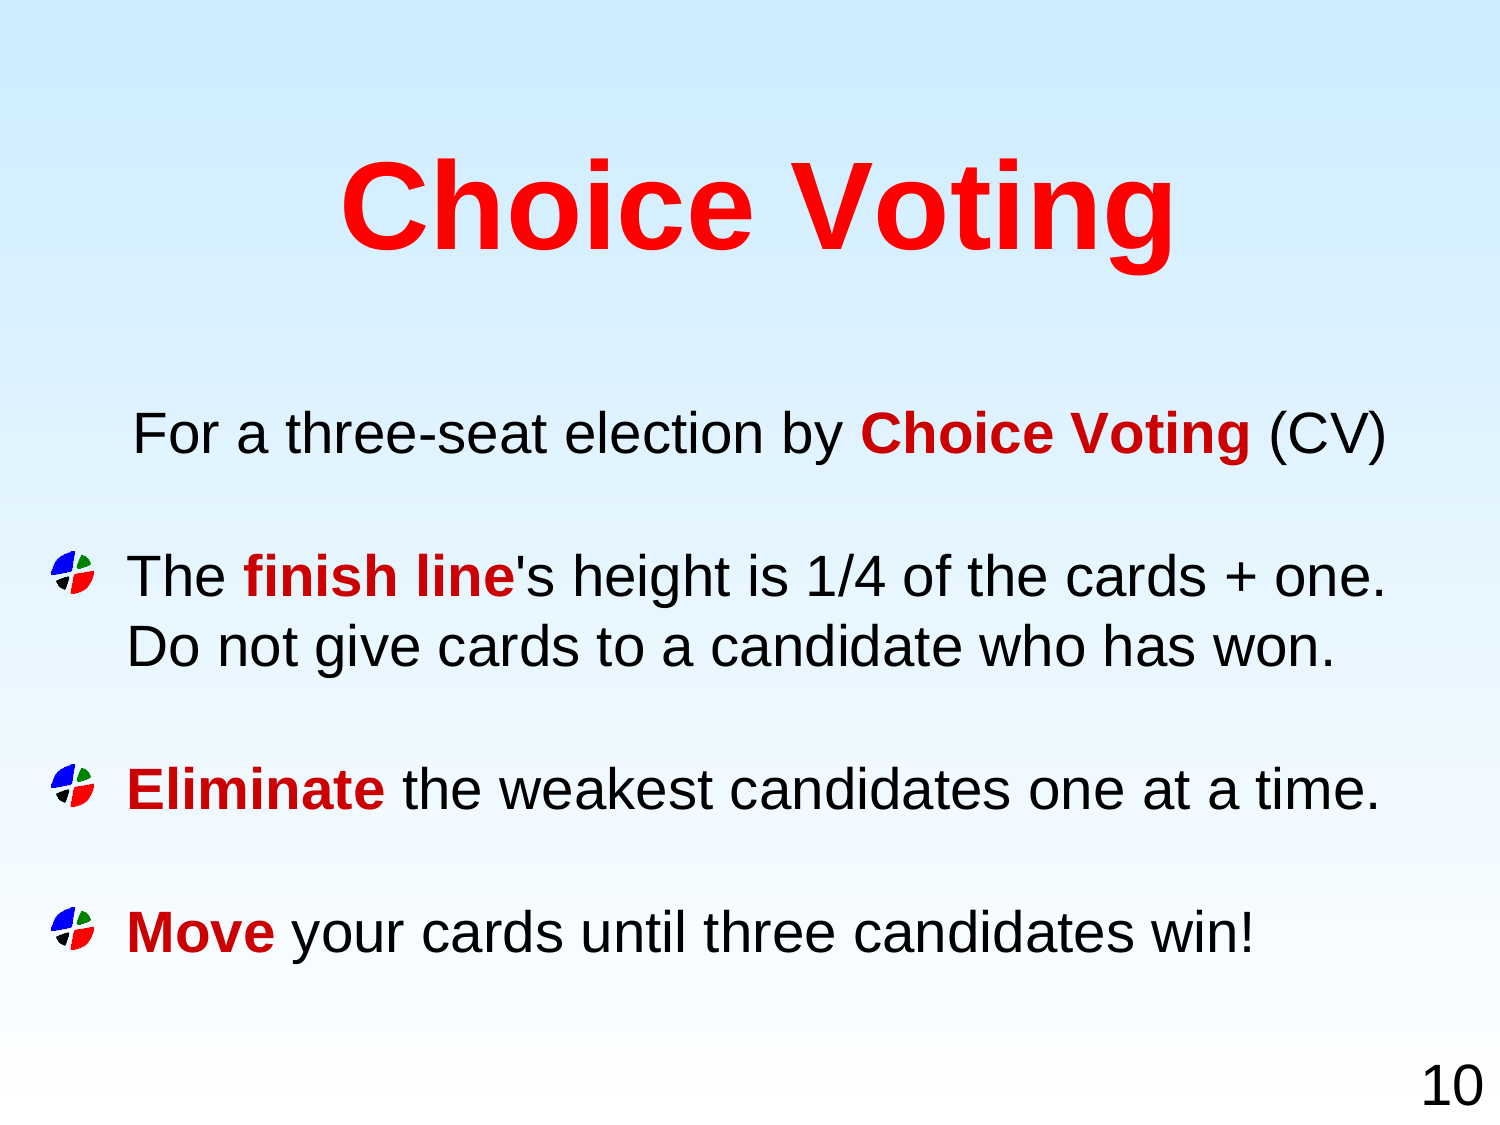

# Choice Voting
 For a three-seat election by Choice Voting (CV)
The finish line's height is 1/4 of the cards + one.
Do not give cards to a candidate who has won.
Eliminate the weakest candidates one at a time.
Move your cards until three candidates win!